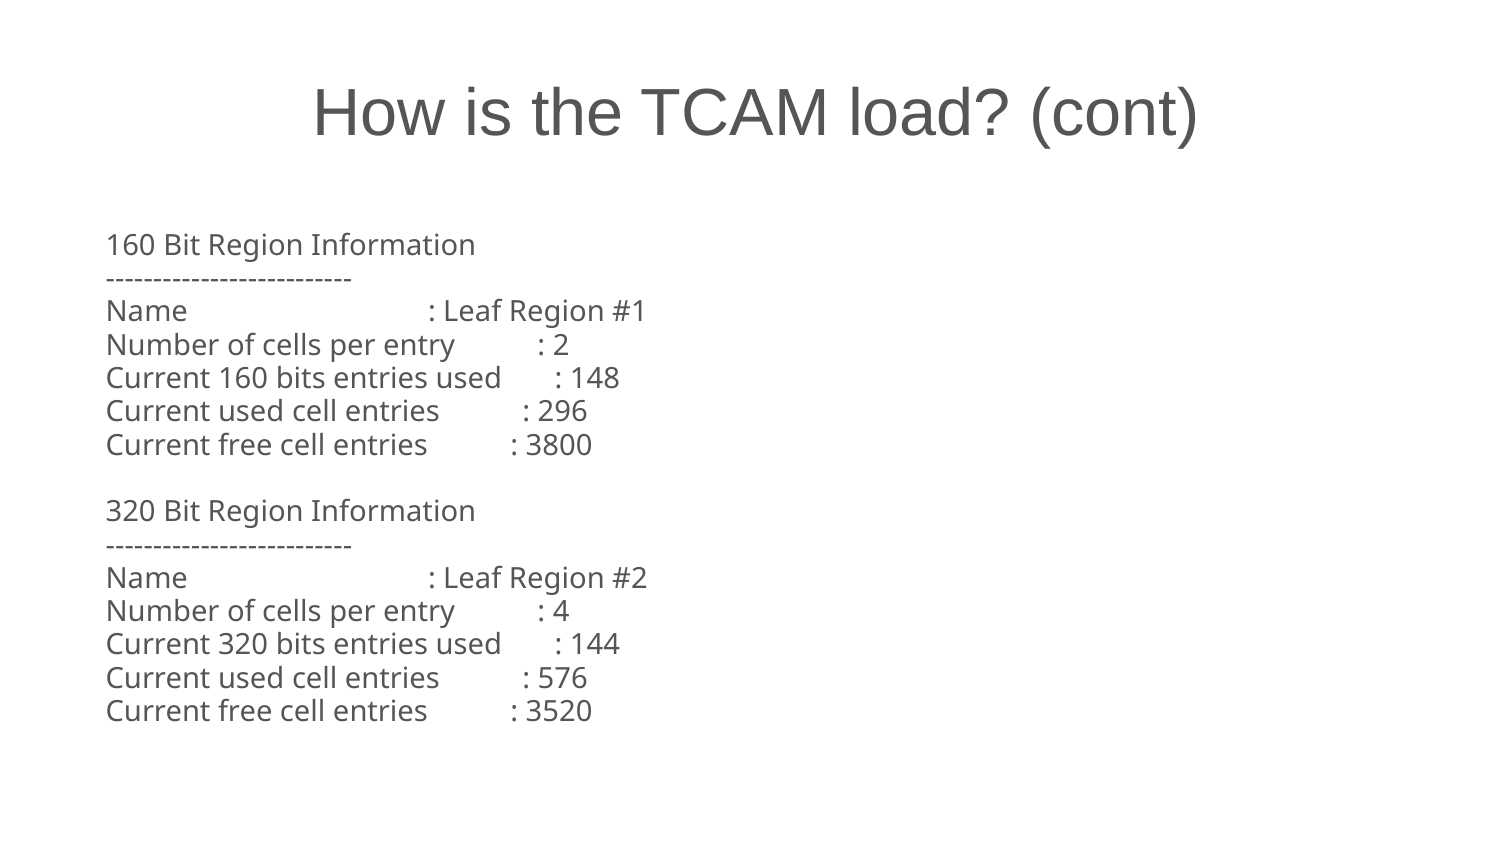

How is the TCAM load? (cont)
# 160 Bit Region Information -------------------------- Name : Leaf Region #1 Number of cells per entry : 2 Current 160 bits entries used : 148 Current used cell entries : 296 Current free cell entries : 3800 320 Bit Region Information -------------------------- Name : Leaf Region #2 Number of cells per entry : 4 Current 320 bits entries used : 144 Current used cell entries : 576 Current free cell entries : 3520